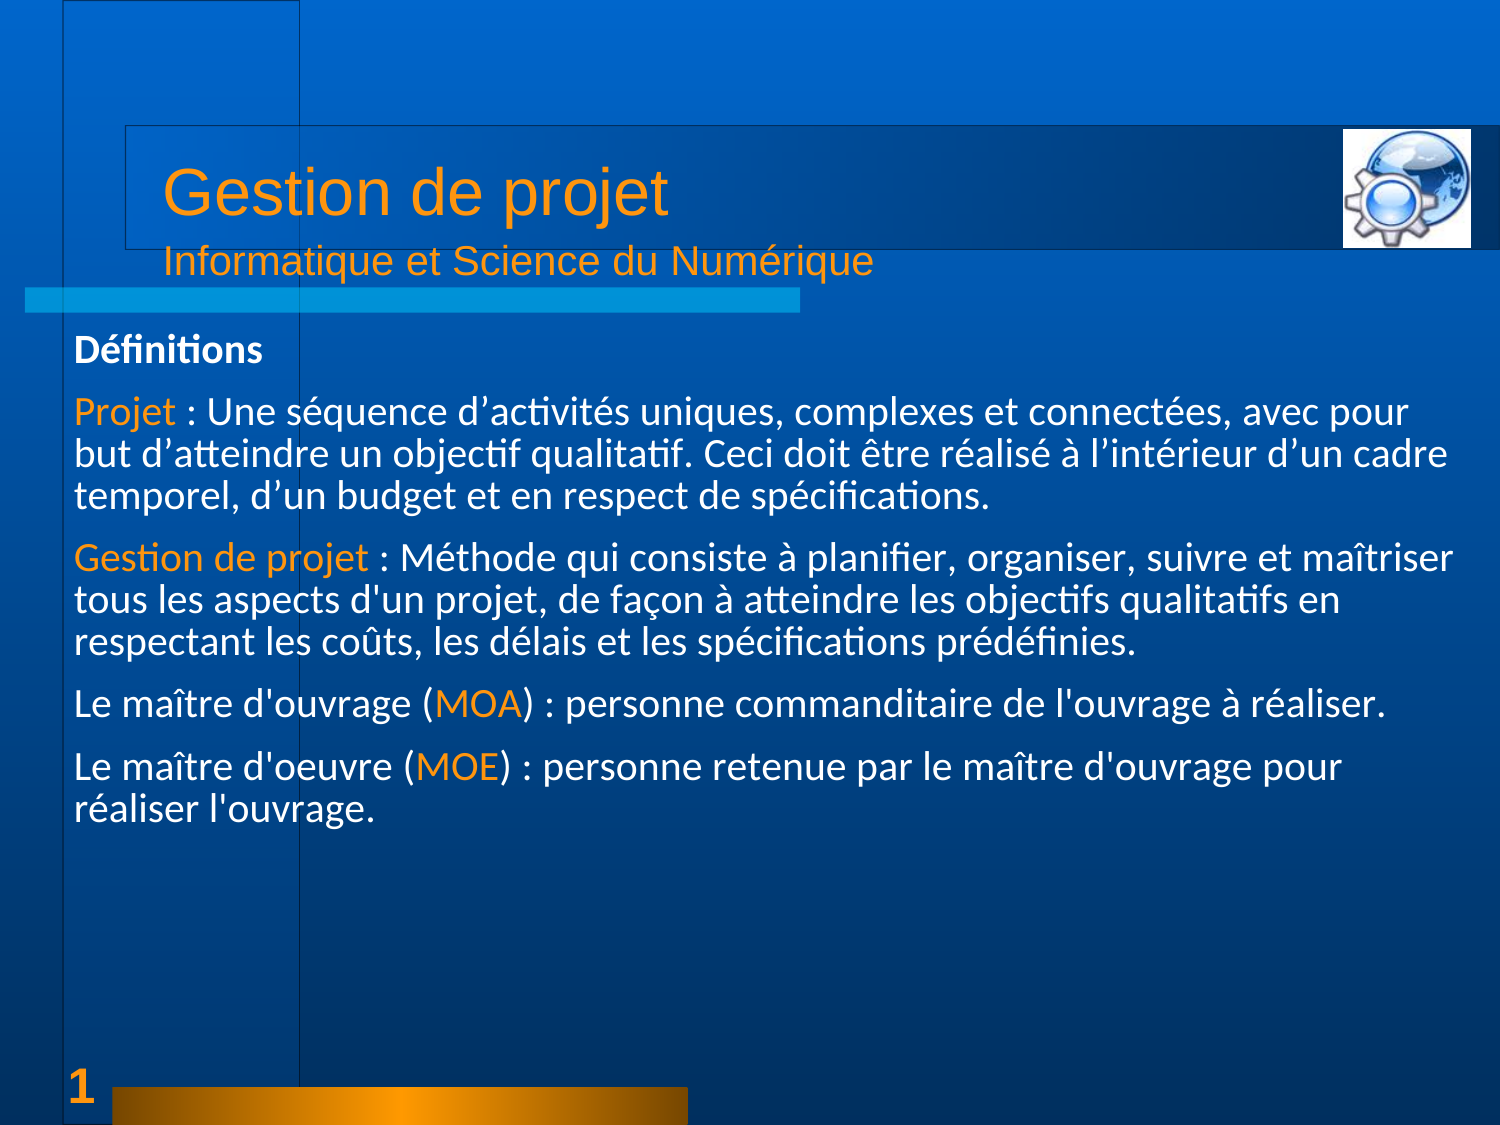

Définitions
Projet : Une séquence d’activités uniques, complexes et connectées, avec pour but d’atteindre un objectif qualitatif. Ceci doit être réalisé à l’intérieur d’un cadre temporel, d’un budget et en respect de spécifications.
Gestion de projet : Méthode qui consiste à planifier, organiser, suivre et maîtriser tous les aspects d'un projet, de façon à atteindre les objectifs qualitatifs en respectant les coûts, les délais et les spécifications prédéfinies.
Le maître d'ouvrage (MOA) : personne commanditaire de l'ouvrage à réaliser.
Le maître d'oeuvre (MOE) : personne retenue par le maître d'ouvrage pour réaliser l'ouvrage.